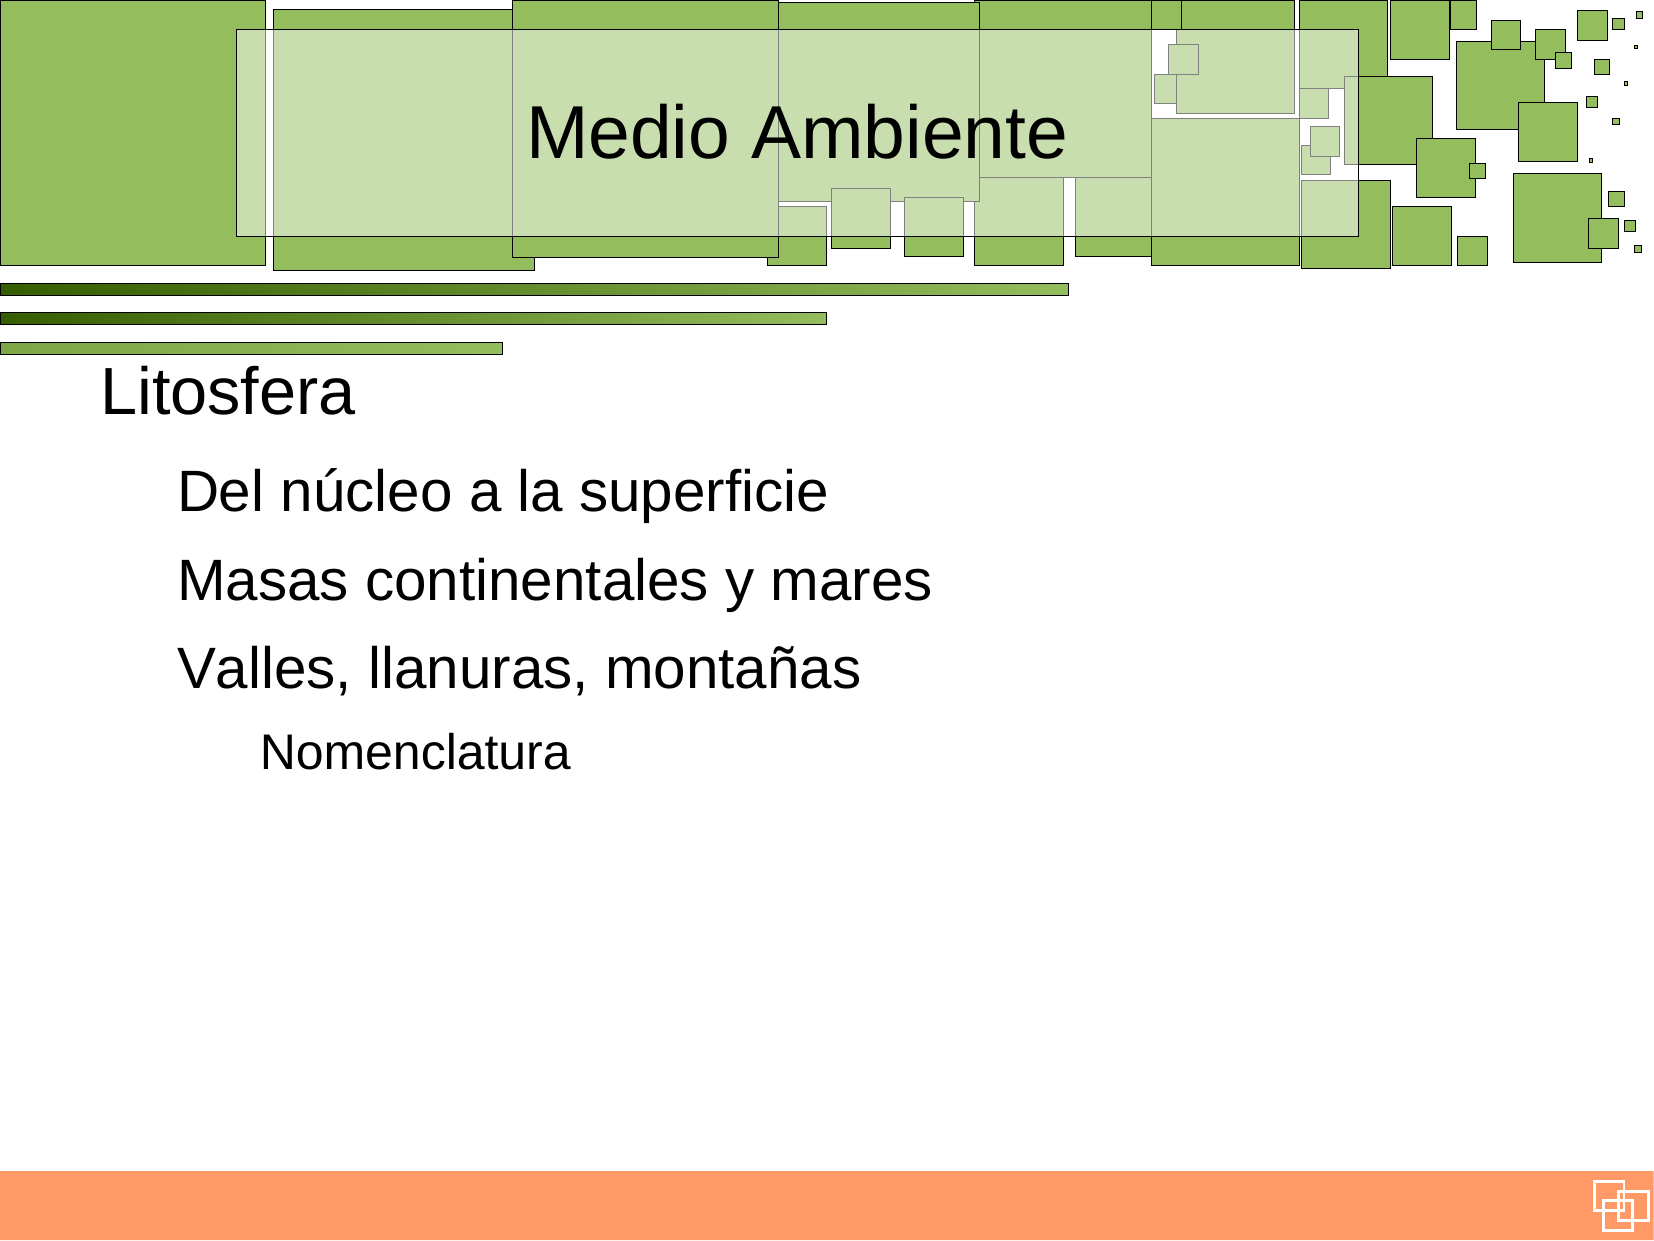

# Medio Ambiente
Litosfera
Del núcleo a la superficie
Masas continentales y mares
Valles, llanuras, montañas
Nomenclatura